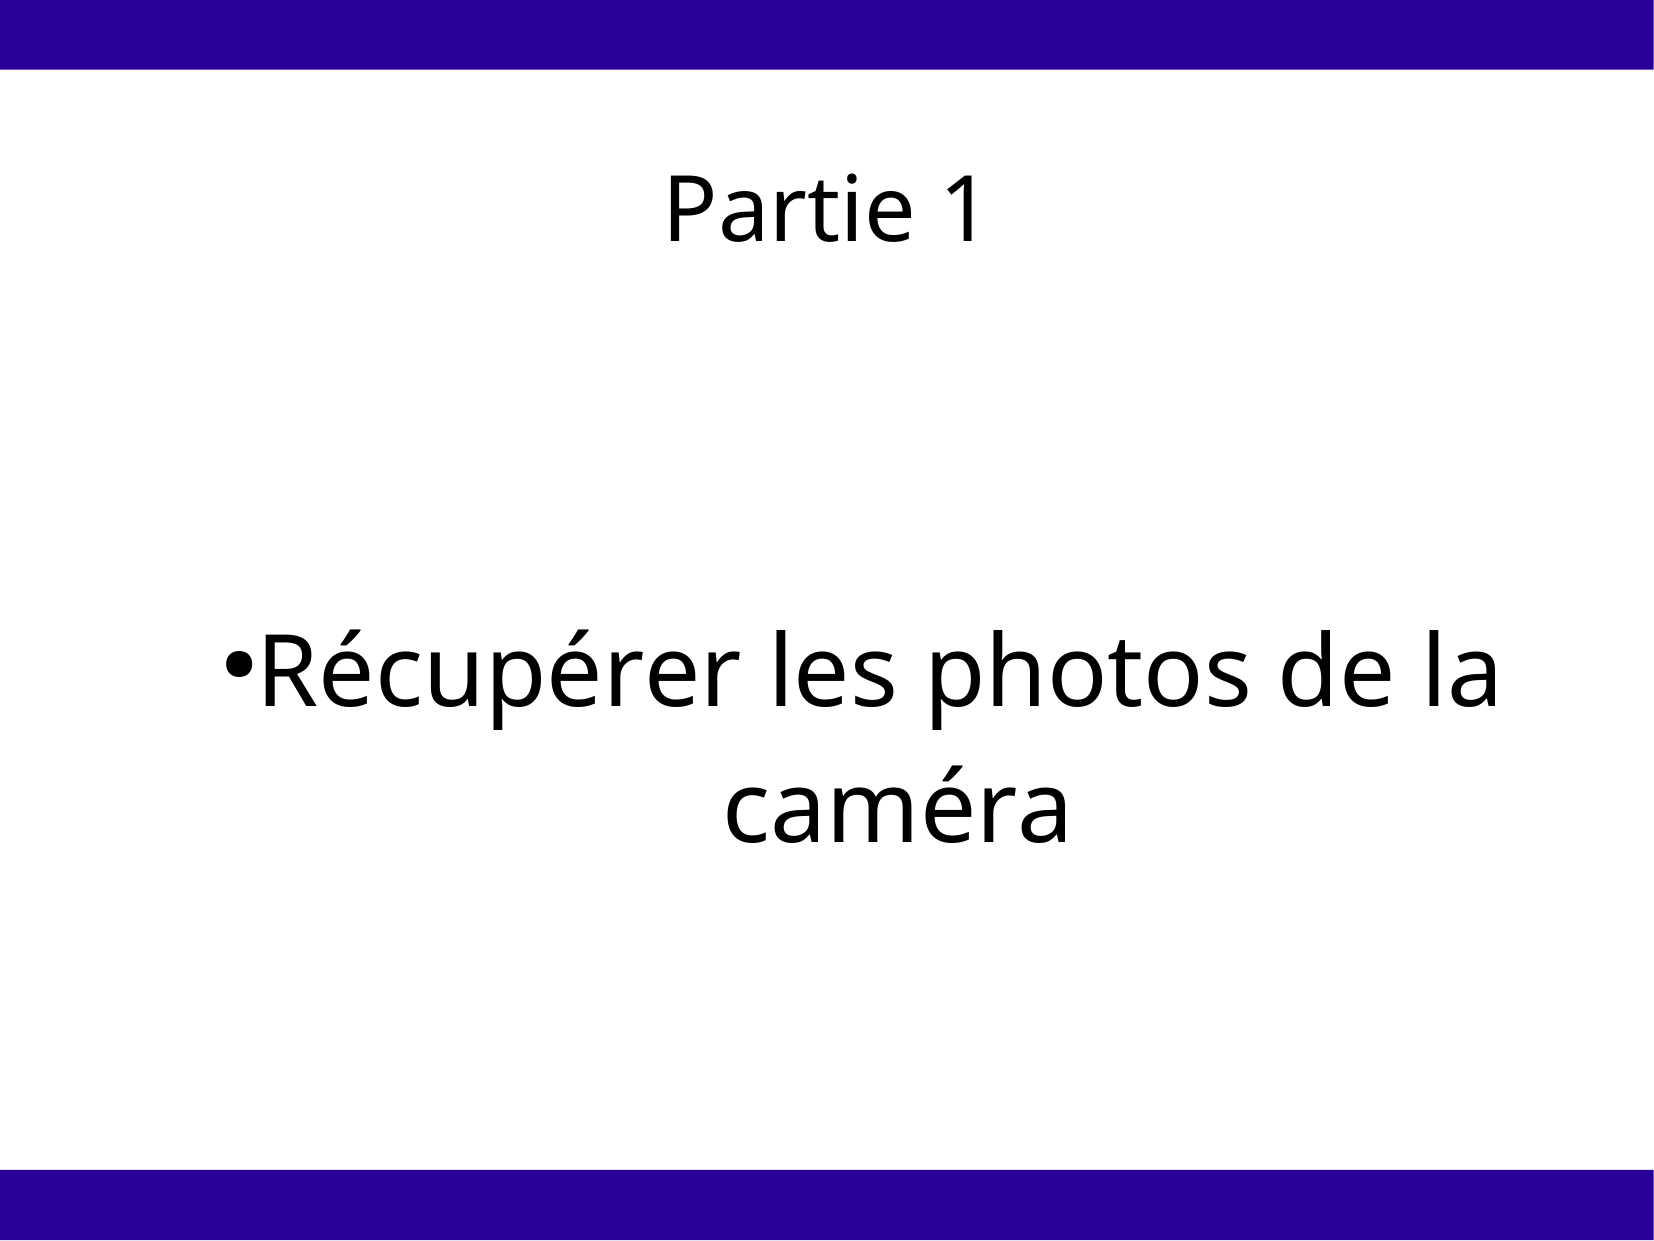

# Partie 1
Récupérer les photos de la caméra